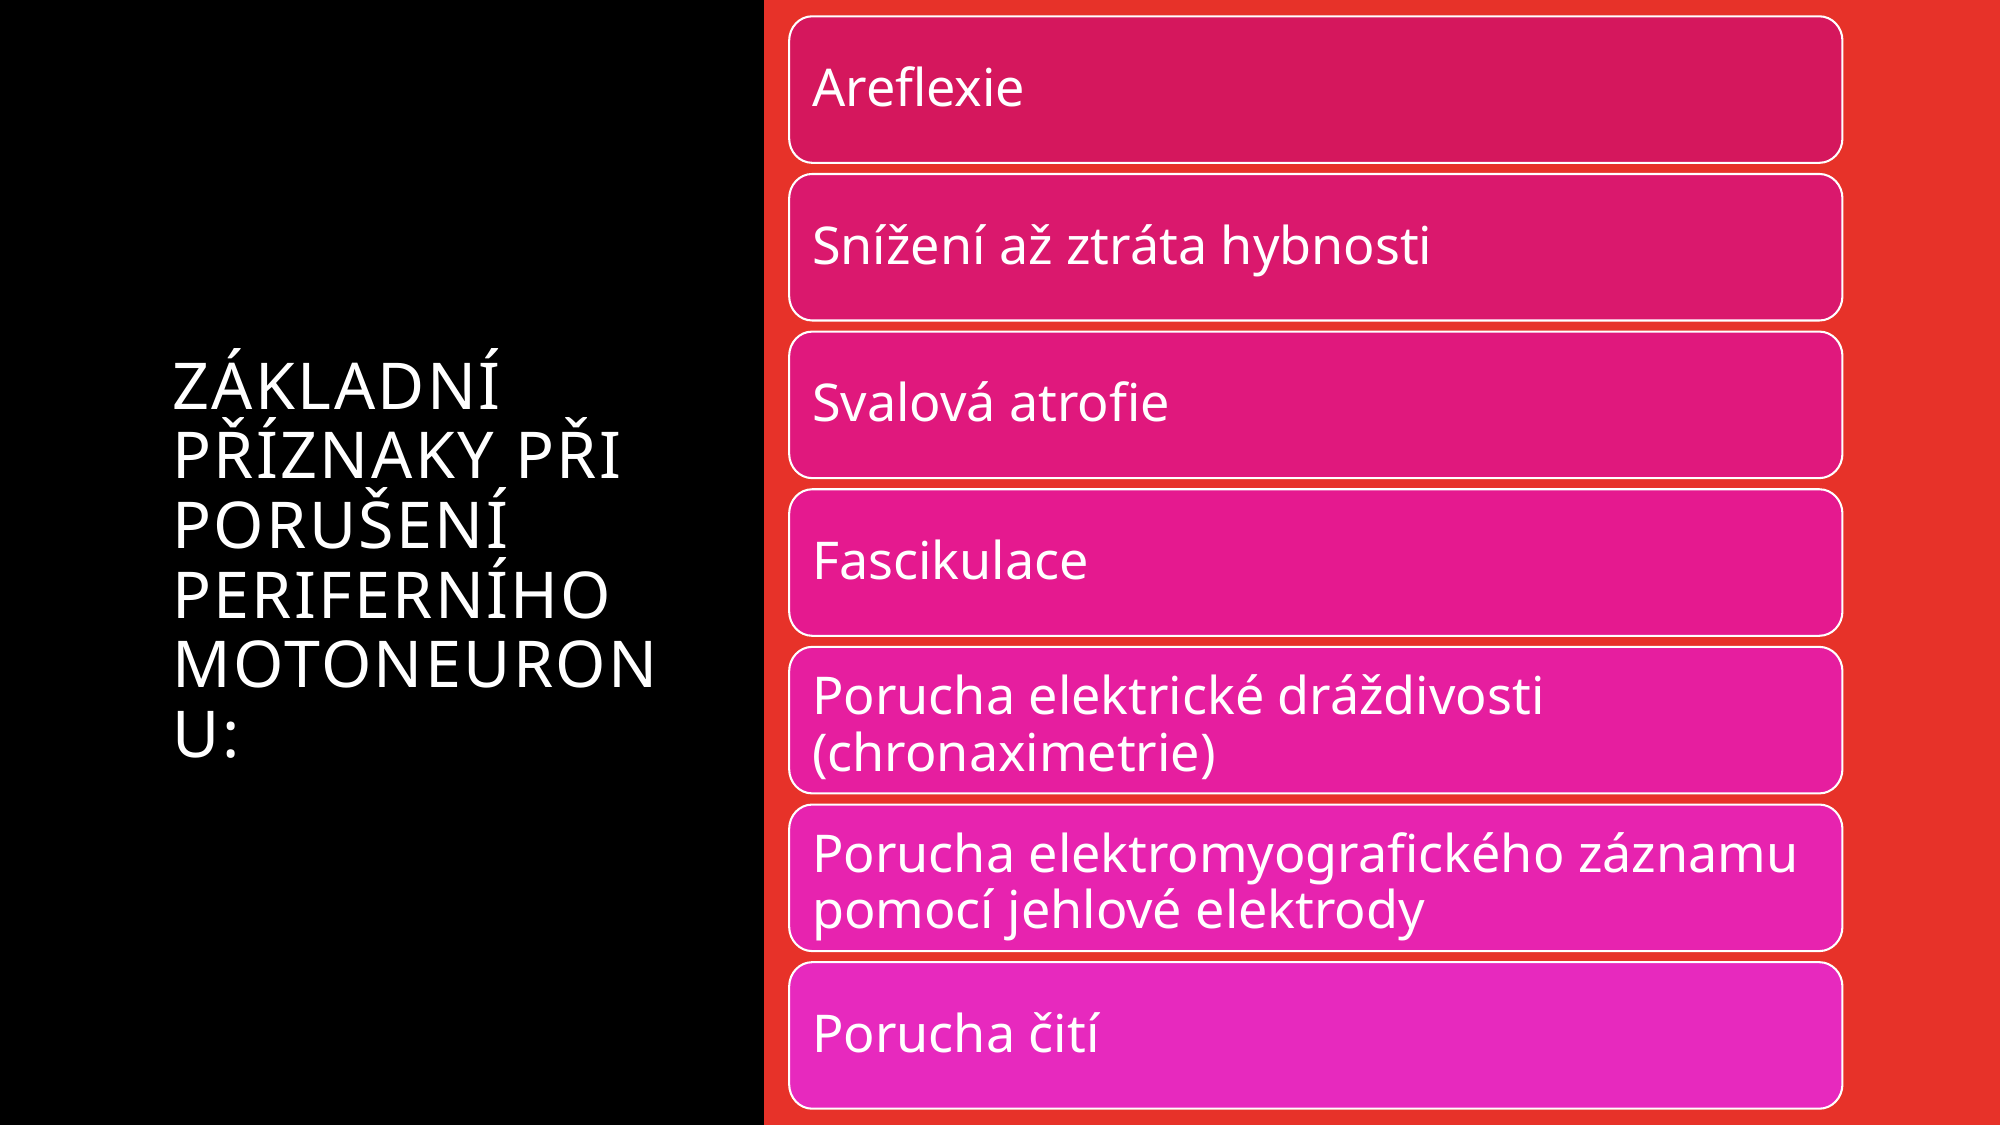

Areflexie
Snížení až ztráta hybnosti
Svalová atrofie
Fascikulace
Porucha elektrické dráždivosti (chronaximetrie)
Porucha elektromyografického záznamu pomocí jehlové elektrody
Porucha čití
# základní příznaky při porušení periferního motoneuronu: